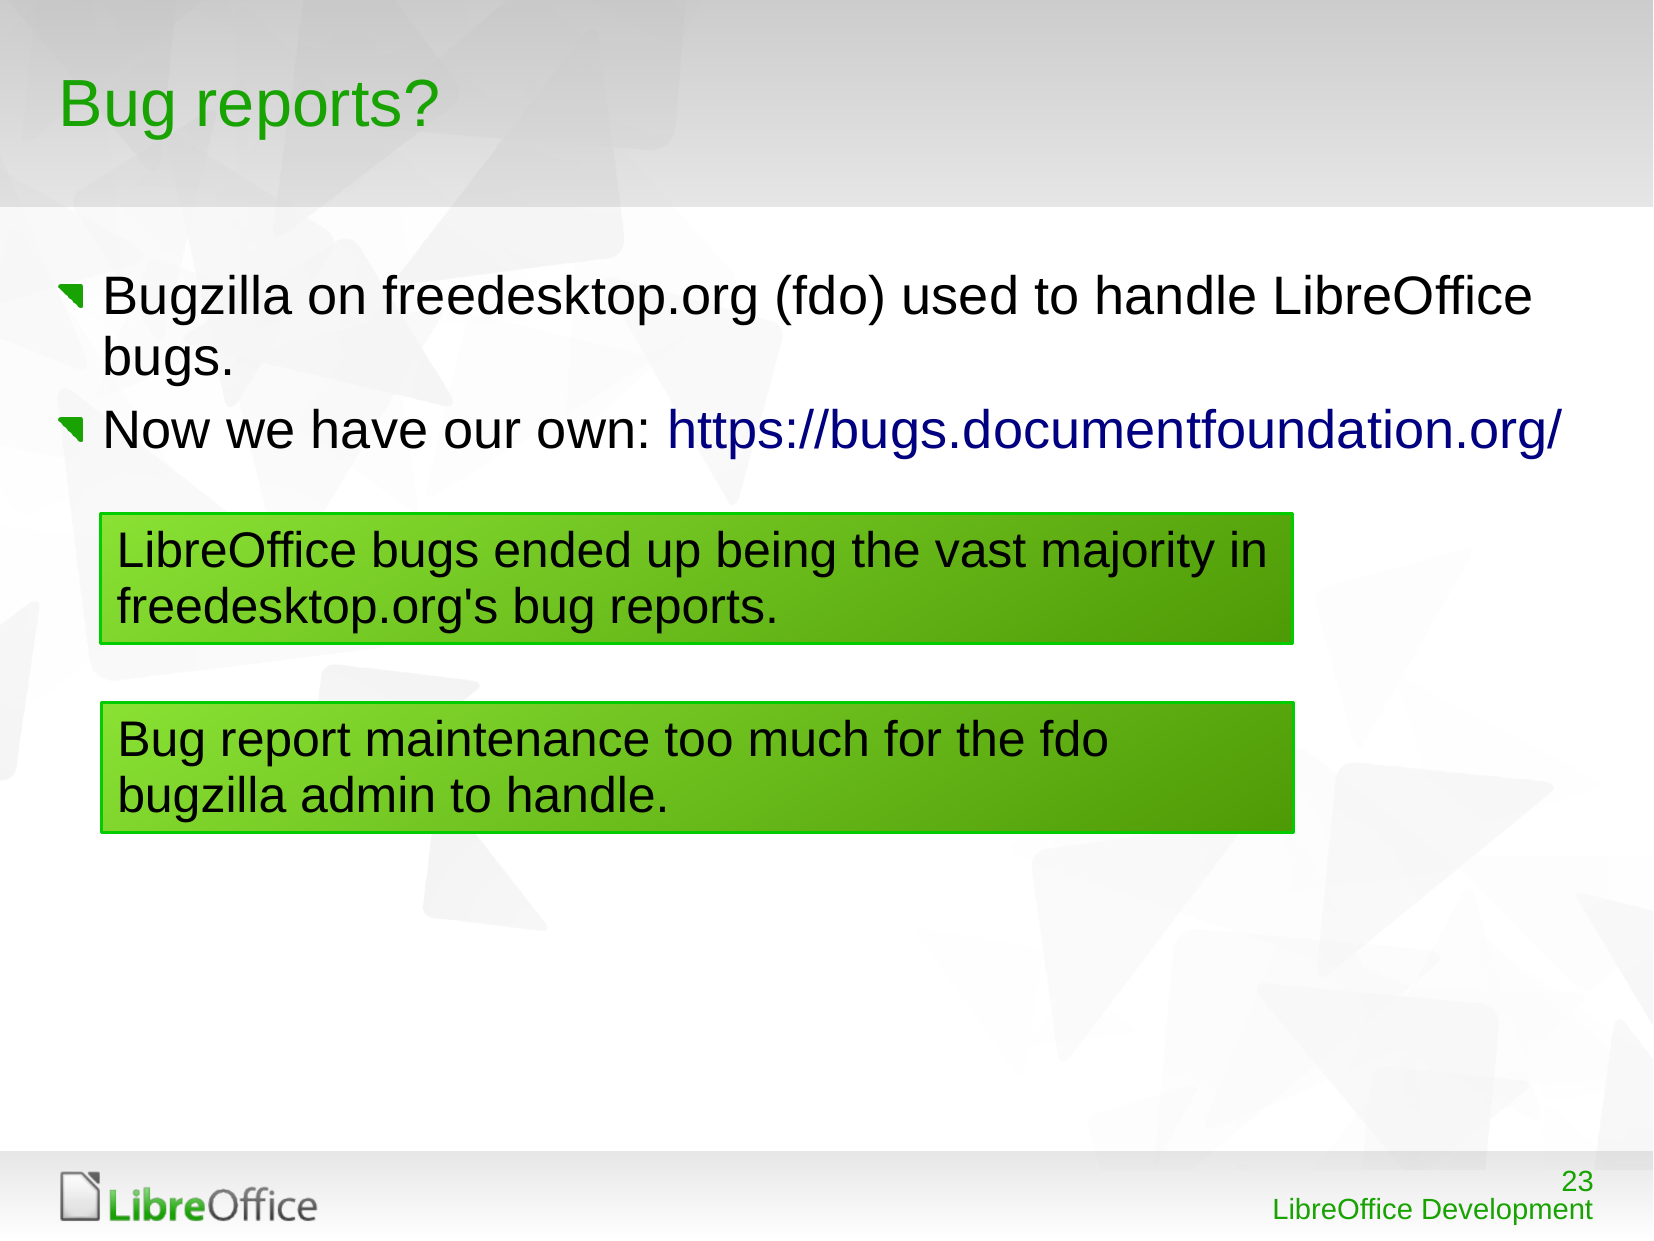

# Bug reports?
Bugzilla on freedesktop.org (fdo) used to handle LibreOffice bugs.
Now we have our own: https://bugs.documentfoundation.org/
LibreOffice bugs ended up being the vast majority in freedesktop.org's bug reports.
Bug report maintenance too much for the fdo bugzilla admin to handle.
23
LibreOffice Development